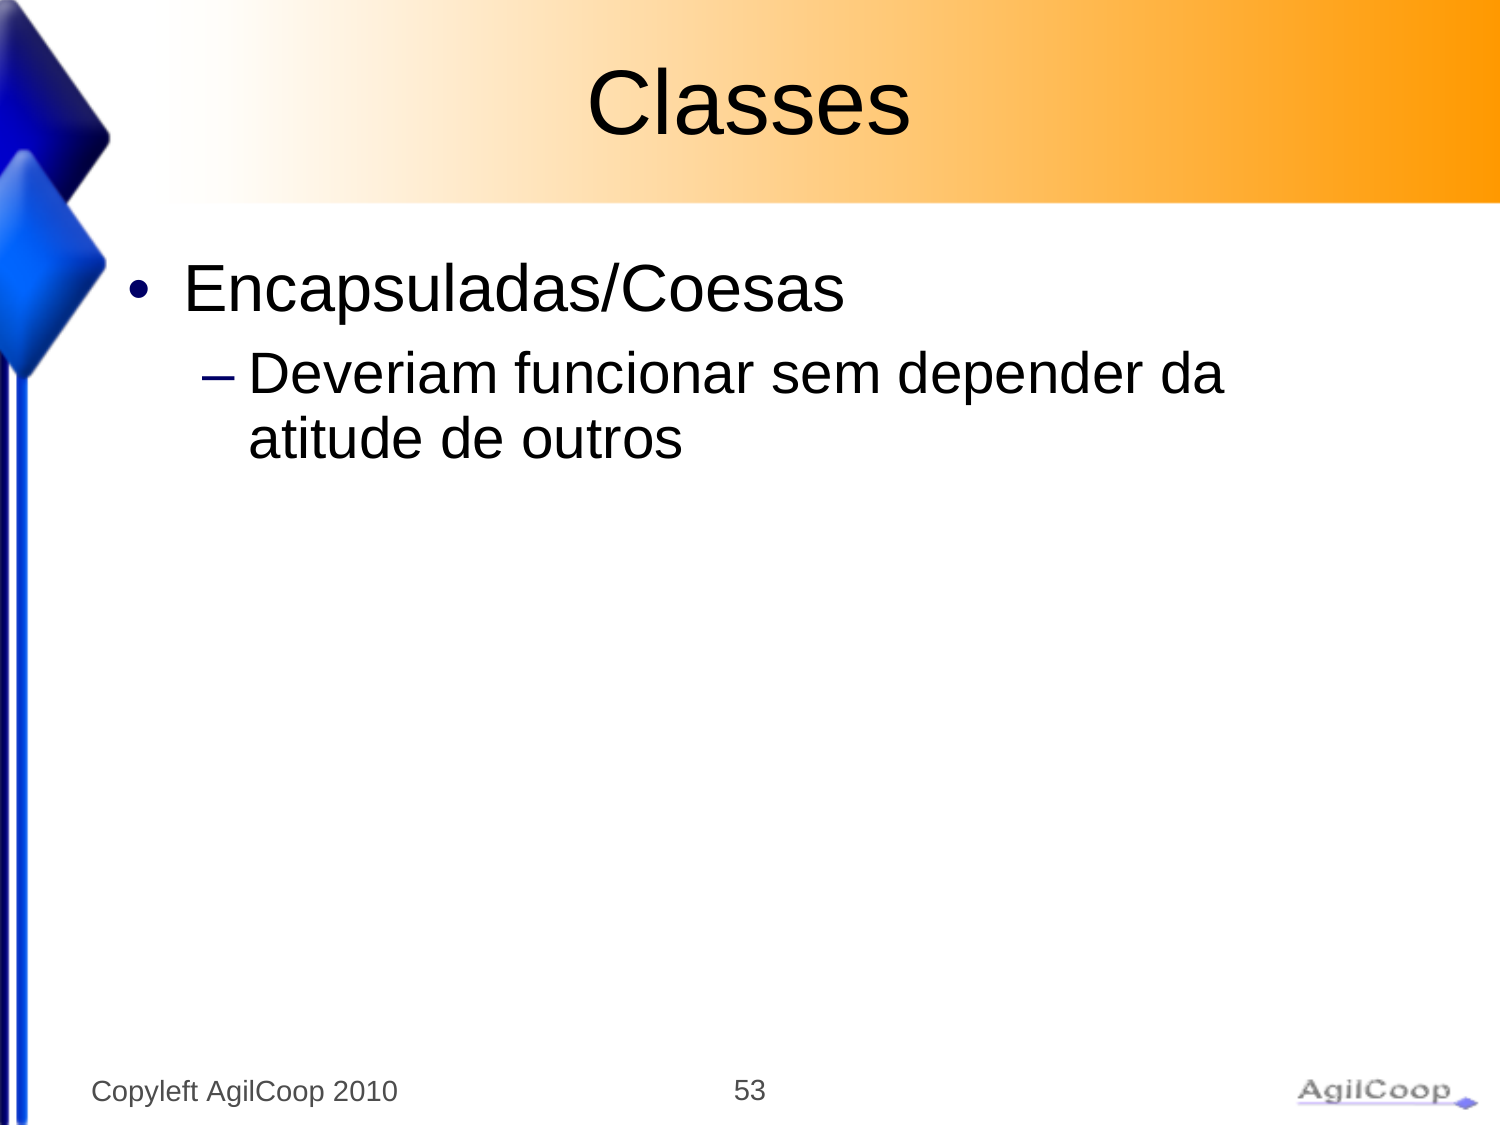

# Classes
Encapsuladas/Coesas
Deveriam funcionar sem depender da atitude de outros
Copyleft AgilCoop 2010
53